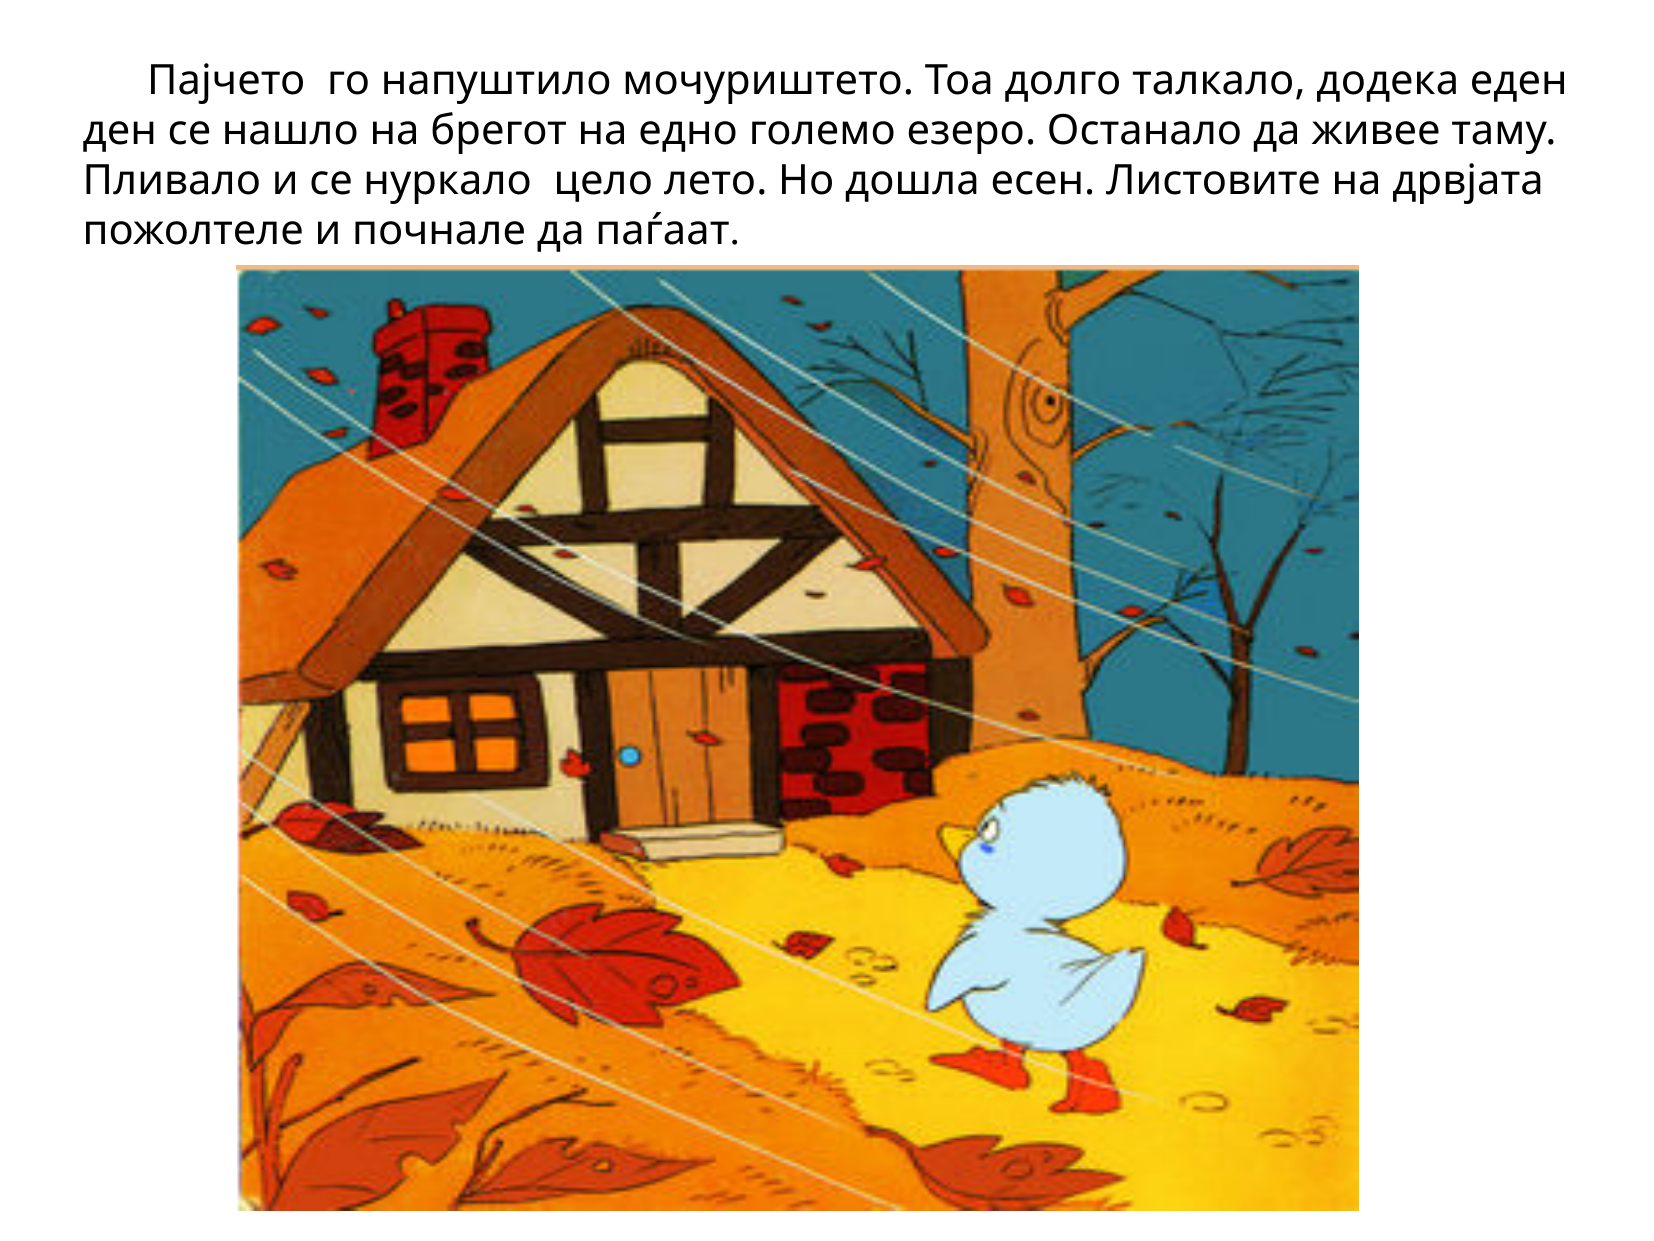

# Пајчето го напуштило мочуриштето. Тоа долго талкало, додека еден ден се нашло на брегот на едно големо езеро. Останало да живее таму. Пливало и се нуркало цело лето. Но дошла есен. Листовите на дрвјата пожолтеле и почнале да паѓаат.